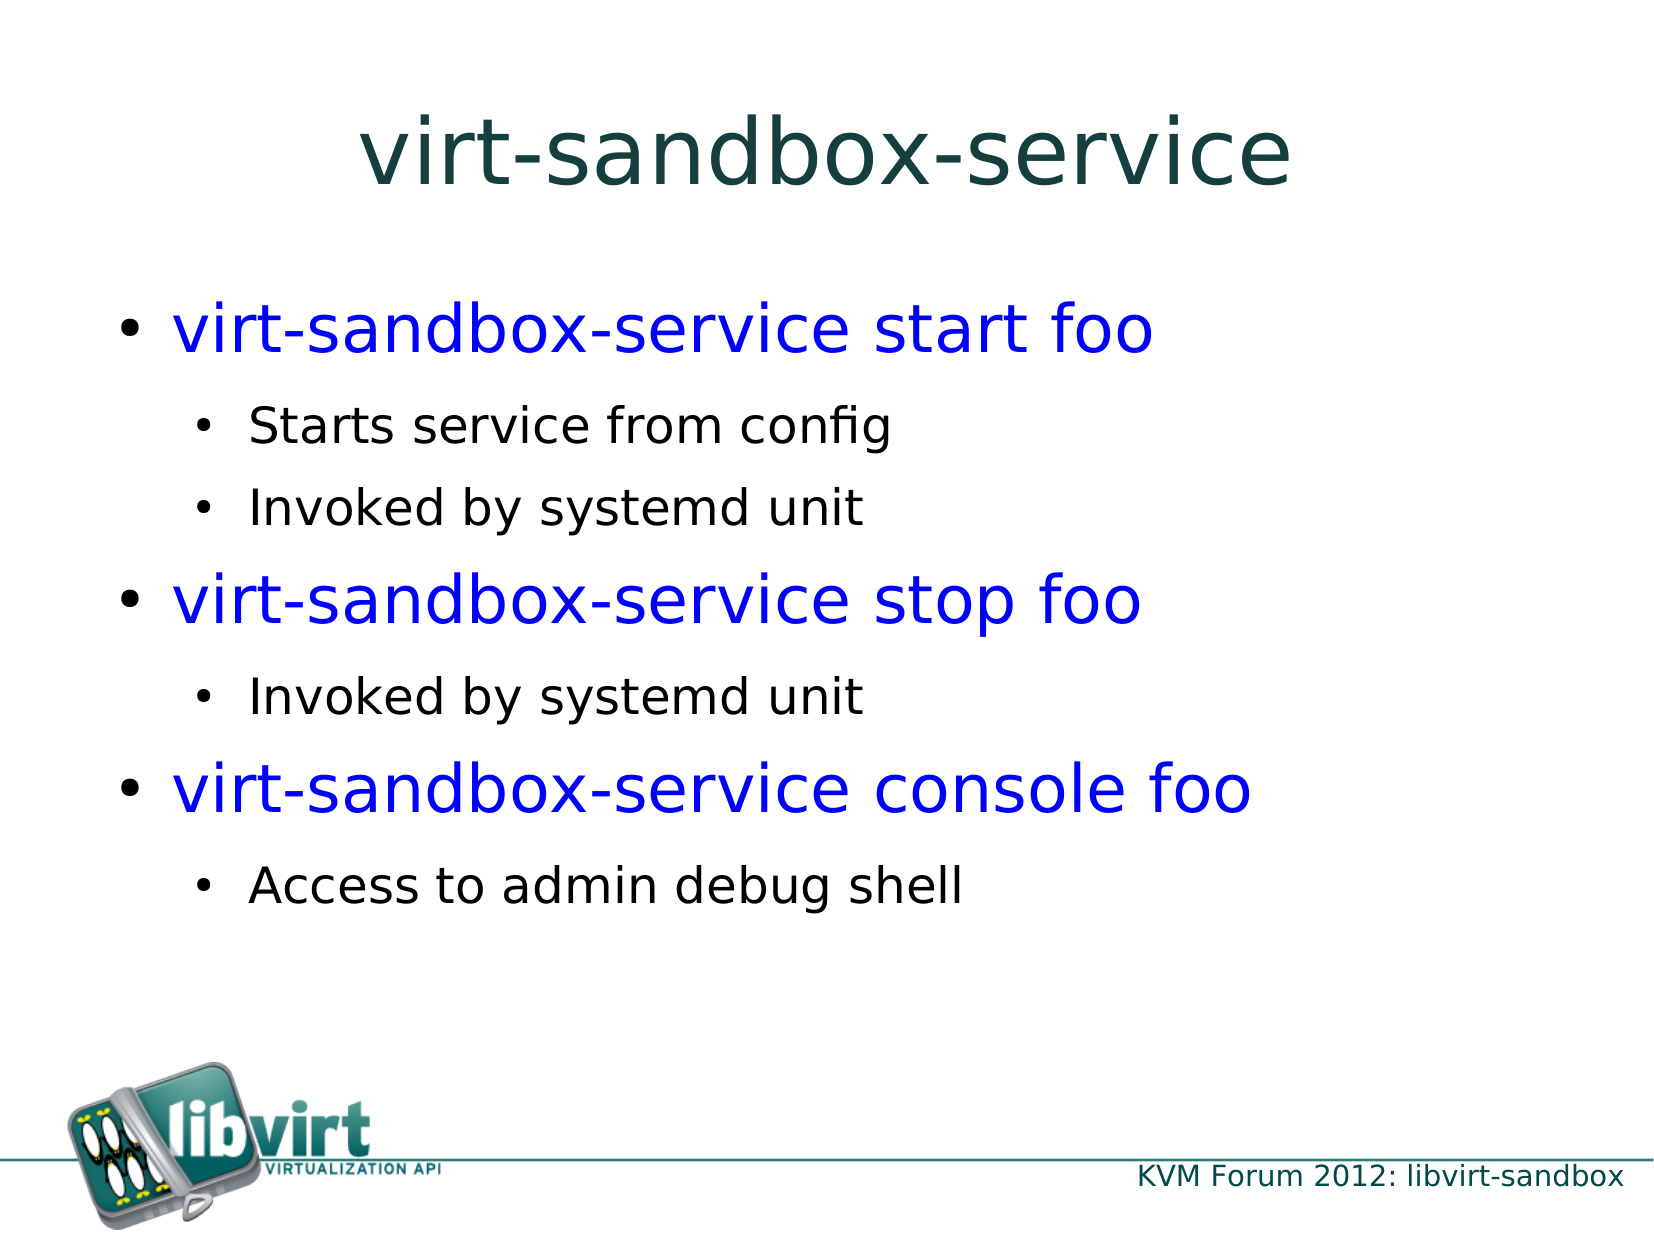

# virt-sandbox-service
virt-sandbox-service start foo
Starts service from config
Invoked by systemd unit
virt-sandbox-service stop foo
Invoked by systemd unit
virt-sandbox-service console foo
Access to admin debug shell
KVM Forum 2012: libvirt-sandbox